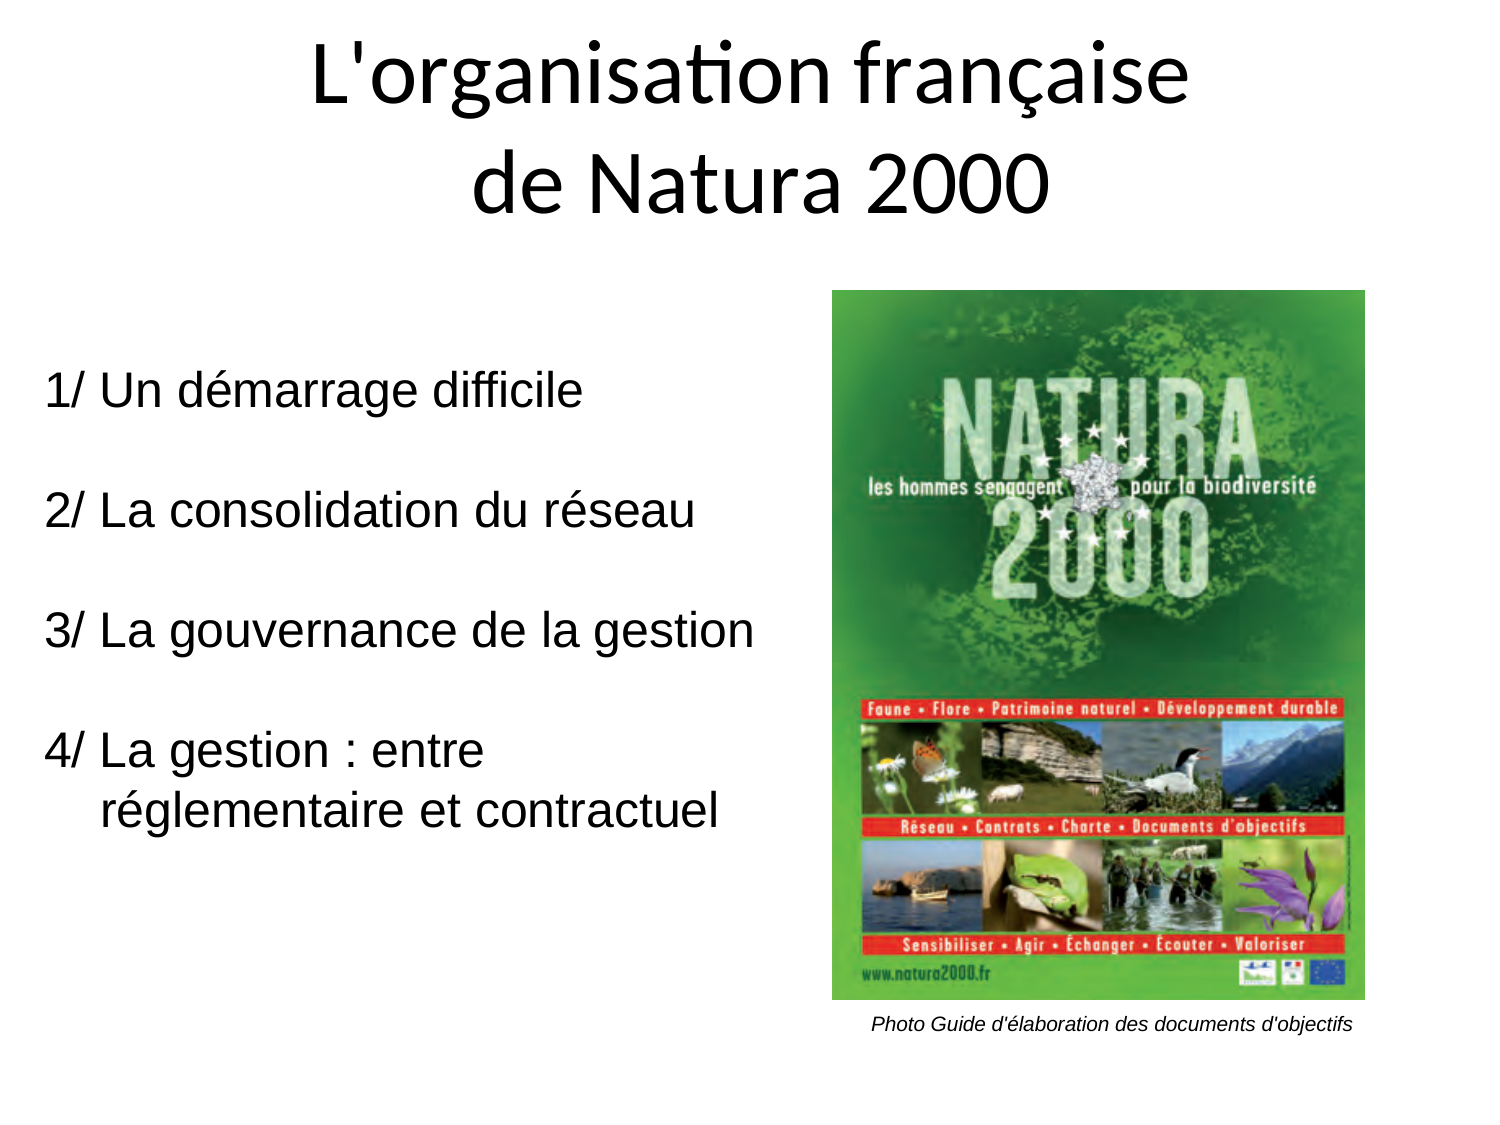

# L'organisation française de Natura 2000
1/ Un démarrage difficile
2/ La consolidation du réseau
3/ La gouvernance de la gestion
4/ La gestion : entre
 réglementaire et contractuel
Photo Guide d'élaboration des documents d'objectifs